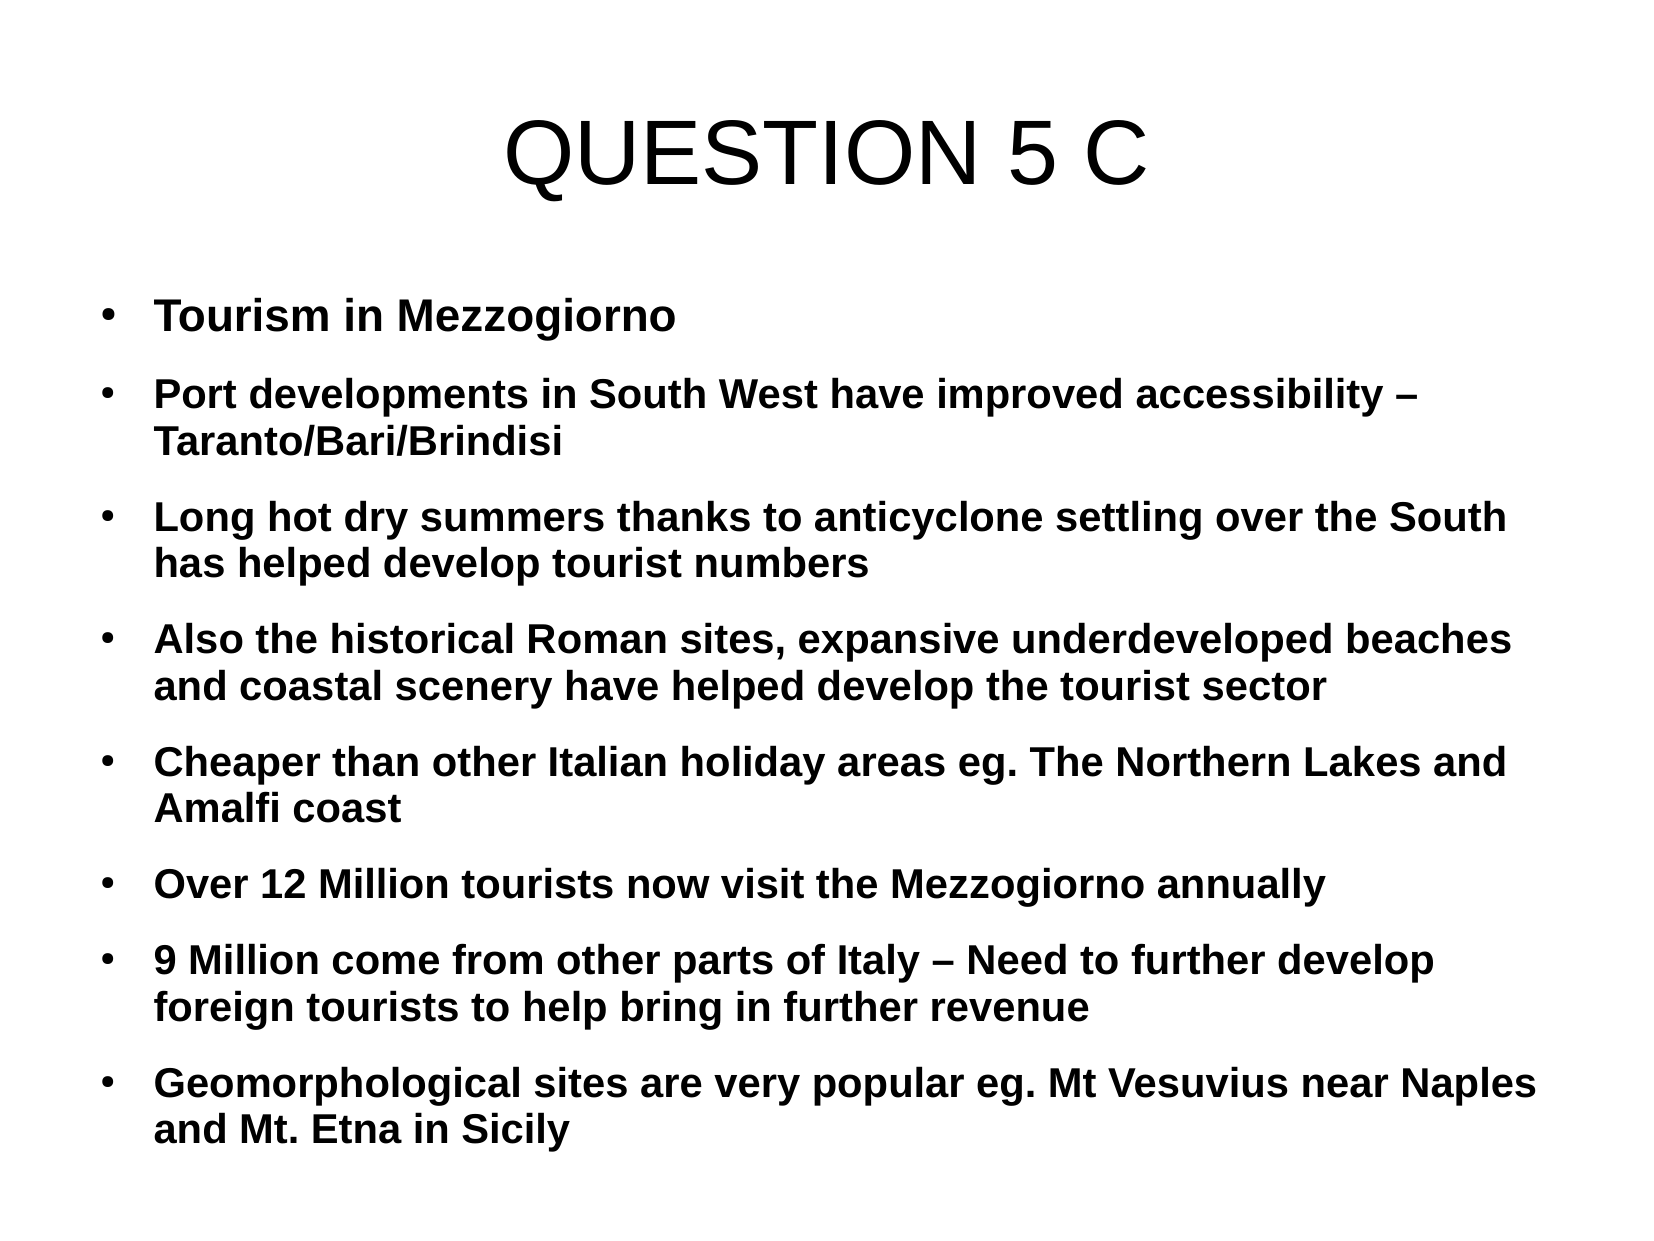

# QUESTION 5 C
Tourism in Mezzogiorno
Port developments in South West have improved accessibility – Taranto/Bari/Brindisi
Long hot dry summers thanks to anticyclone settling over the South has helped develop tourist numbers
Also the historical Roman sites, expansive underdeveloped beaches and coastal scenery have helped develop the tourist sector
Cheaper than other Italian holiday areas eg. The Northern Lakes and Amalfi coast
Over 12 Million tourists now visit the Mezzogiorno annually
9 Million come from other parts of Italy – Need to further develop foreign tourists to help bring in further revenue
Geomorphological sites are very popular eg. Mt Vesuvius near Naples and Mt. Etna in Sicily